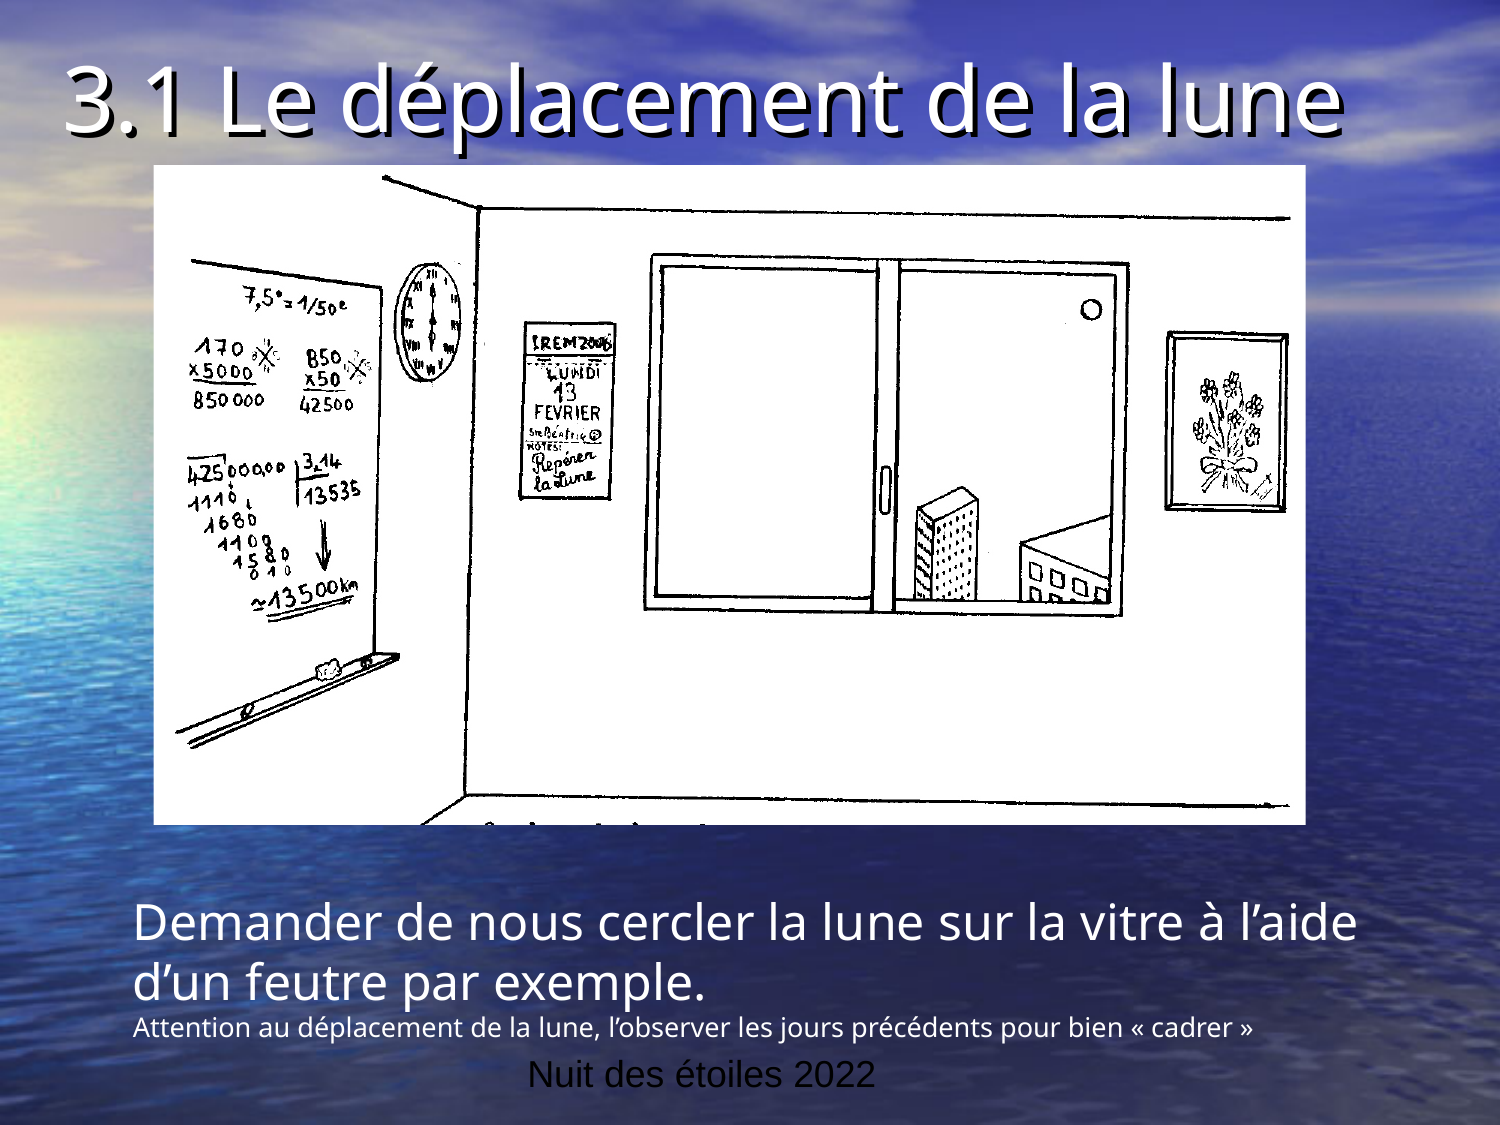

# 3.1 Le déplacement de la lune
Demander de nous cercler la lune sur la vitre à l’aide d’un feutre par exemple.
Attention au déplacement de la lune, l’observer les jours précédents pour bien « cadrer »
Nuit des étoiles 2022